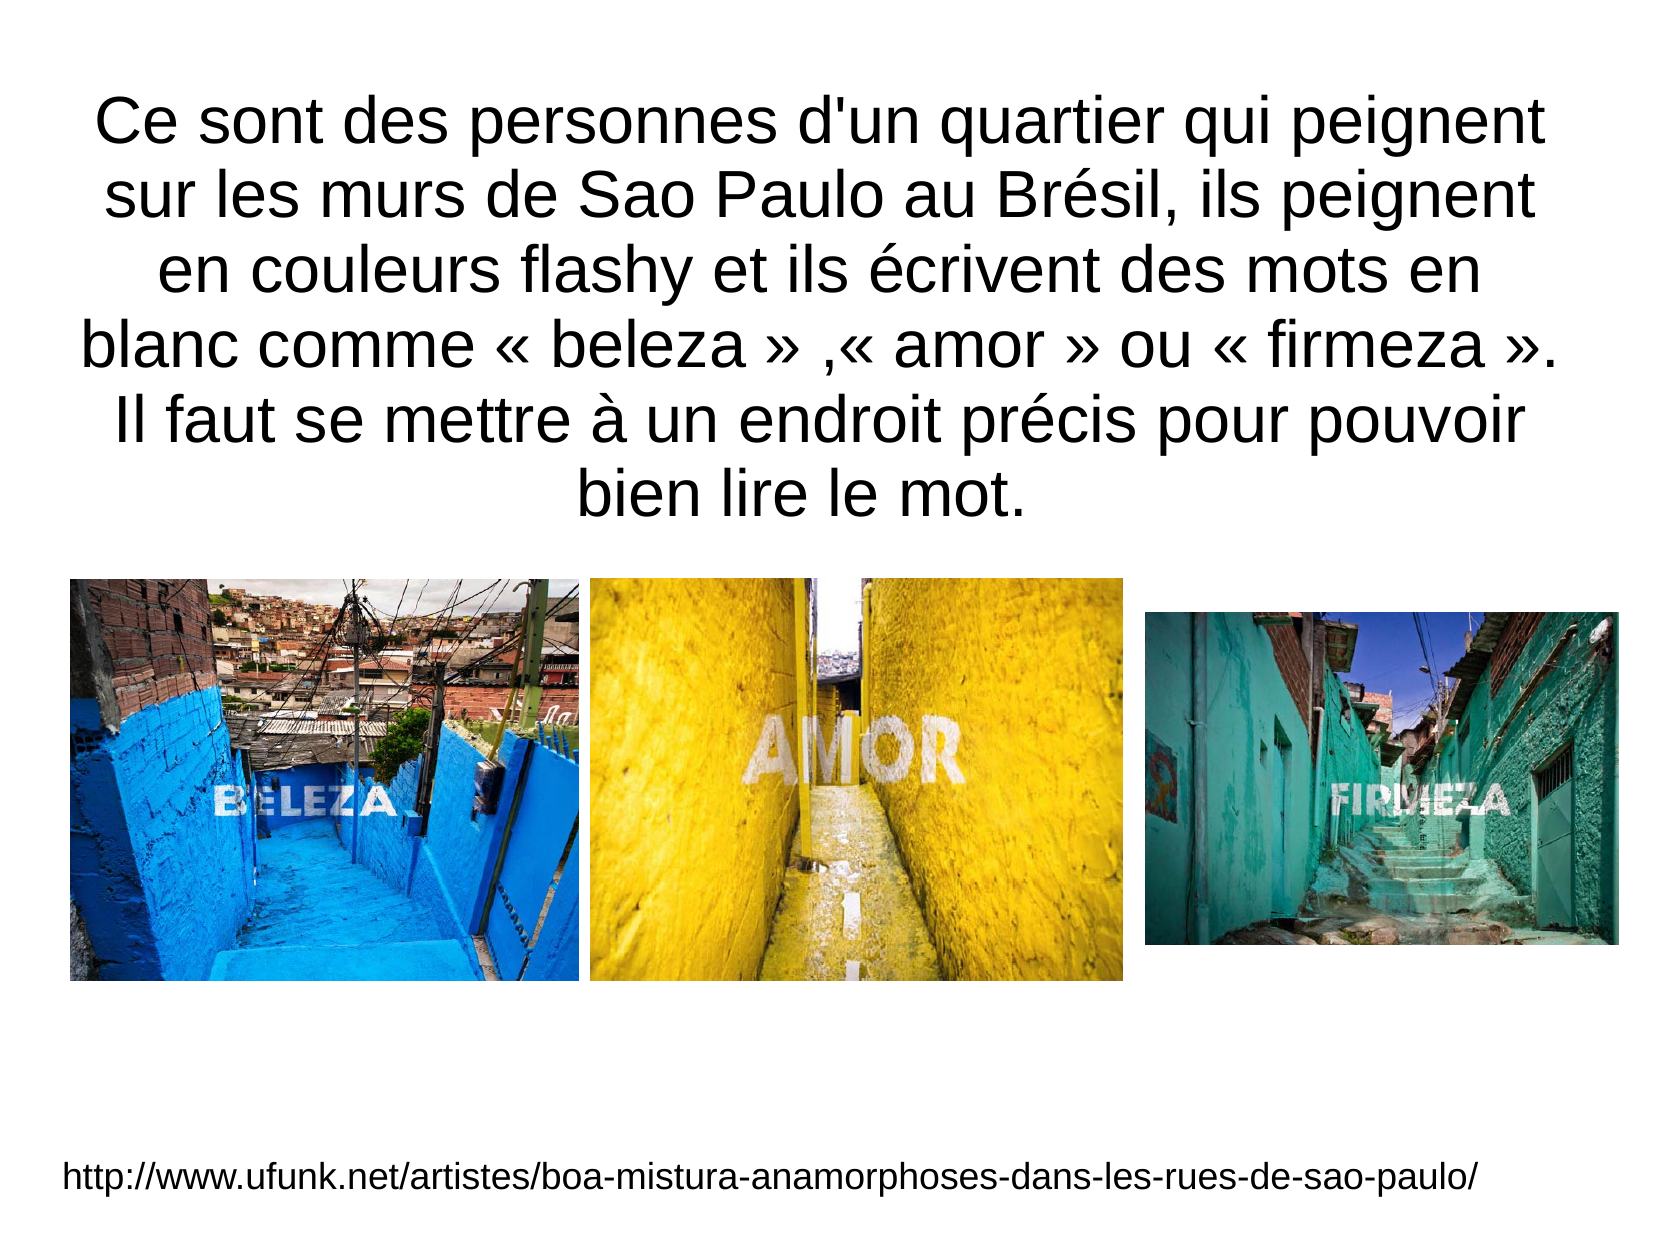

# Ce sont des personnes d'un quartier qui peignent sur les murs de Sao Paulo au Brésil, ils peignent en couleurs flashy et ils écrivent des mots en blanc comme « beleza » ,« amor » ou « firmeza ». Il faut se mettre à un endroit précis pour pouvoir bien lire le mot.
http://www.ufunk.net/artistes/boa-mistura-anamorphoses-dans-les-rues-de-sao-paulo/